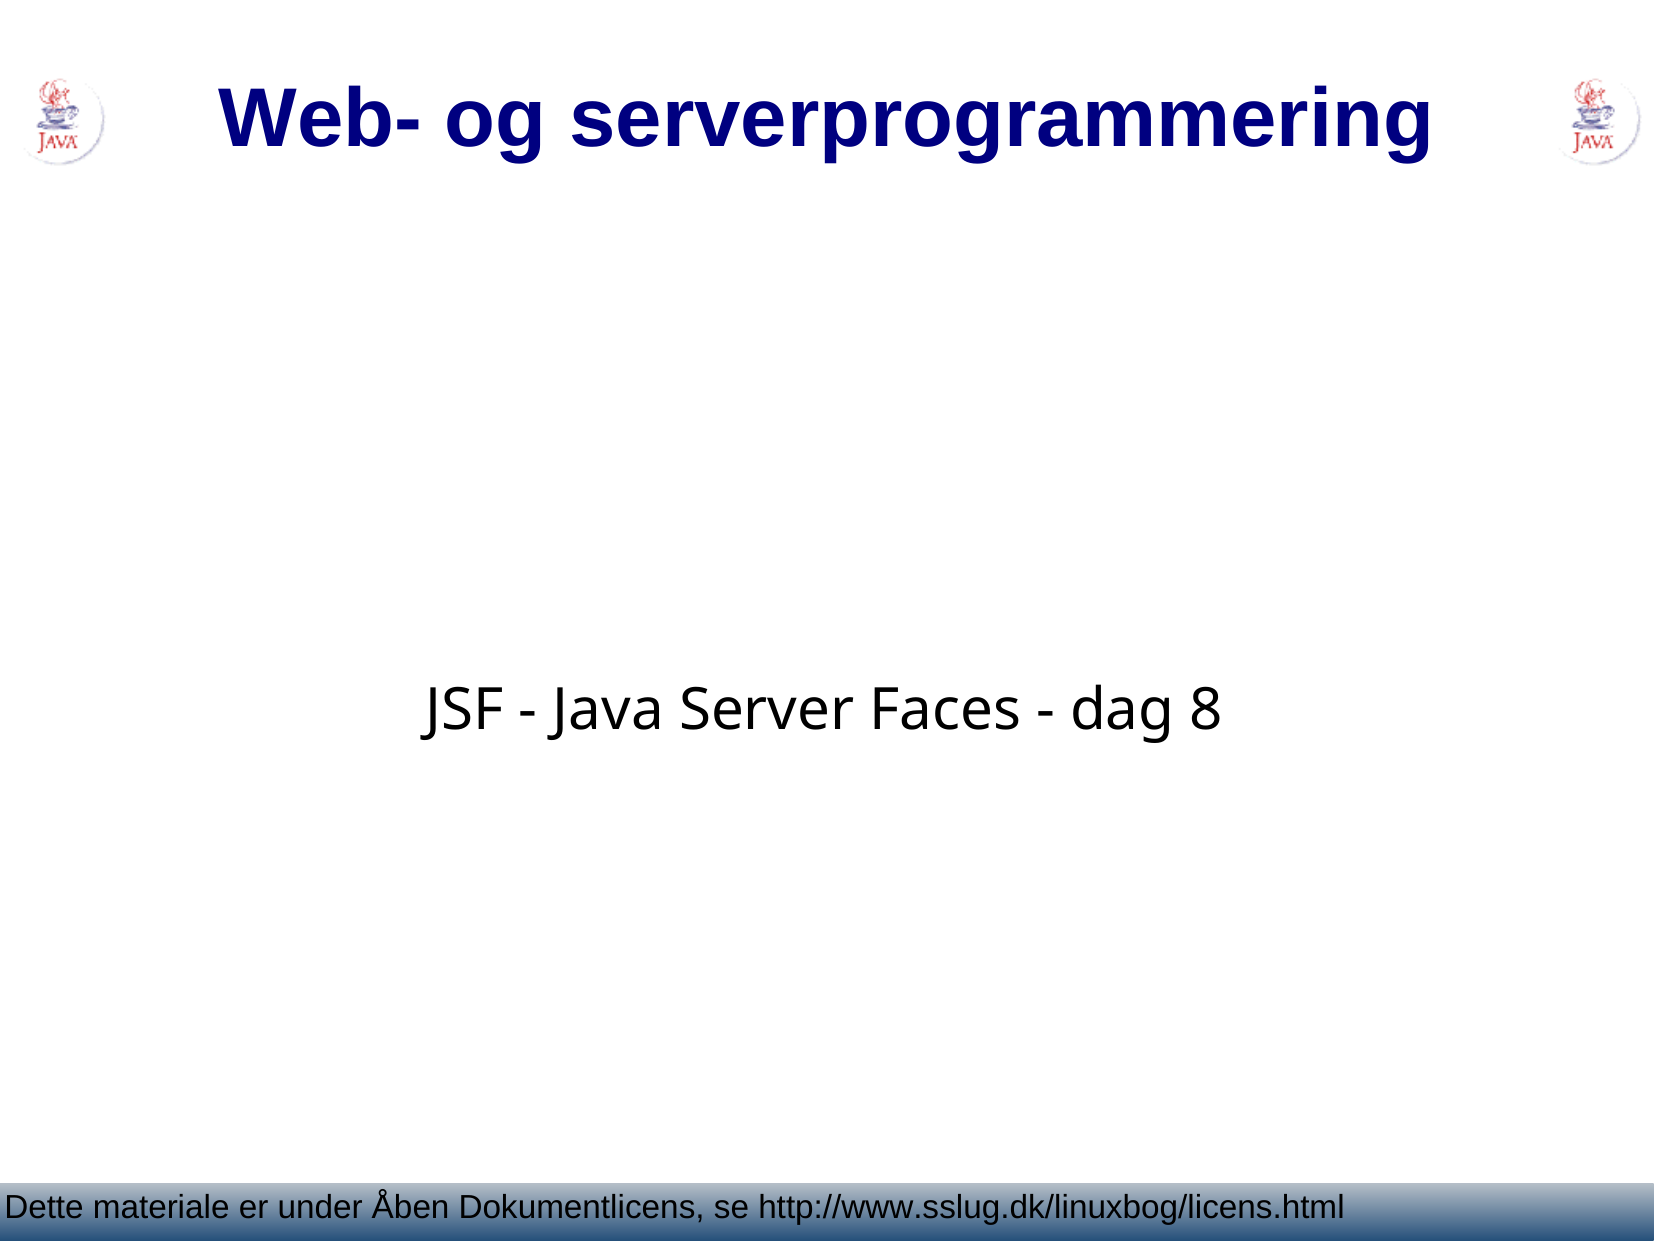

# Web- og serverprogrammering
JSF - Java Server Faces - dag 8
Dette materiale er under Åben Dokumentlicens, se http://www.sslug.dk/linuxbog/licens.html